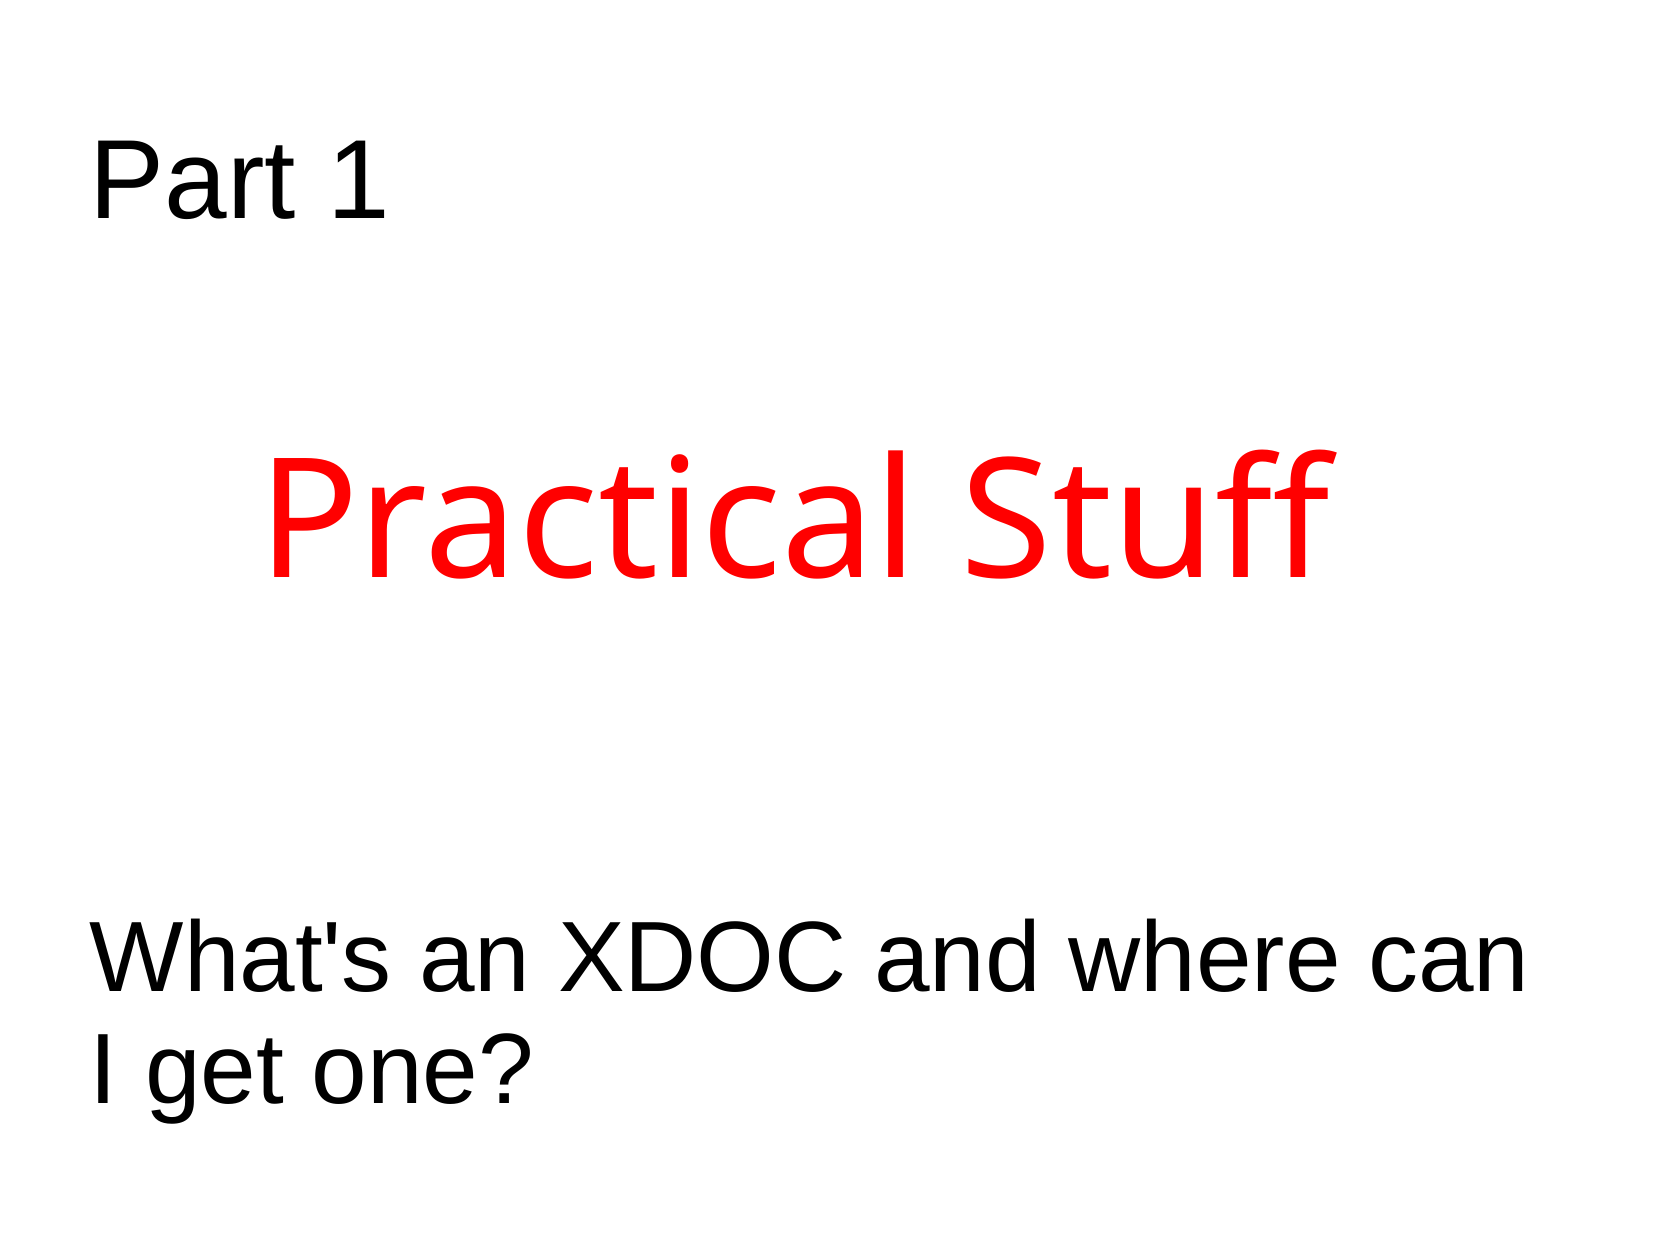

Part 1
Practical Stuff
What's an XDOC and where can
I get one?